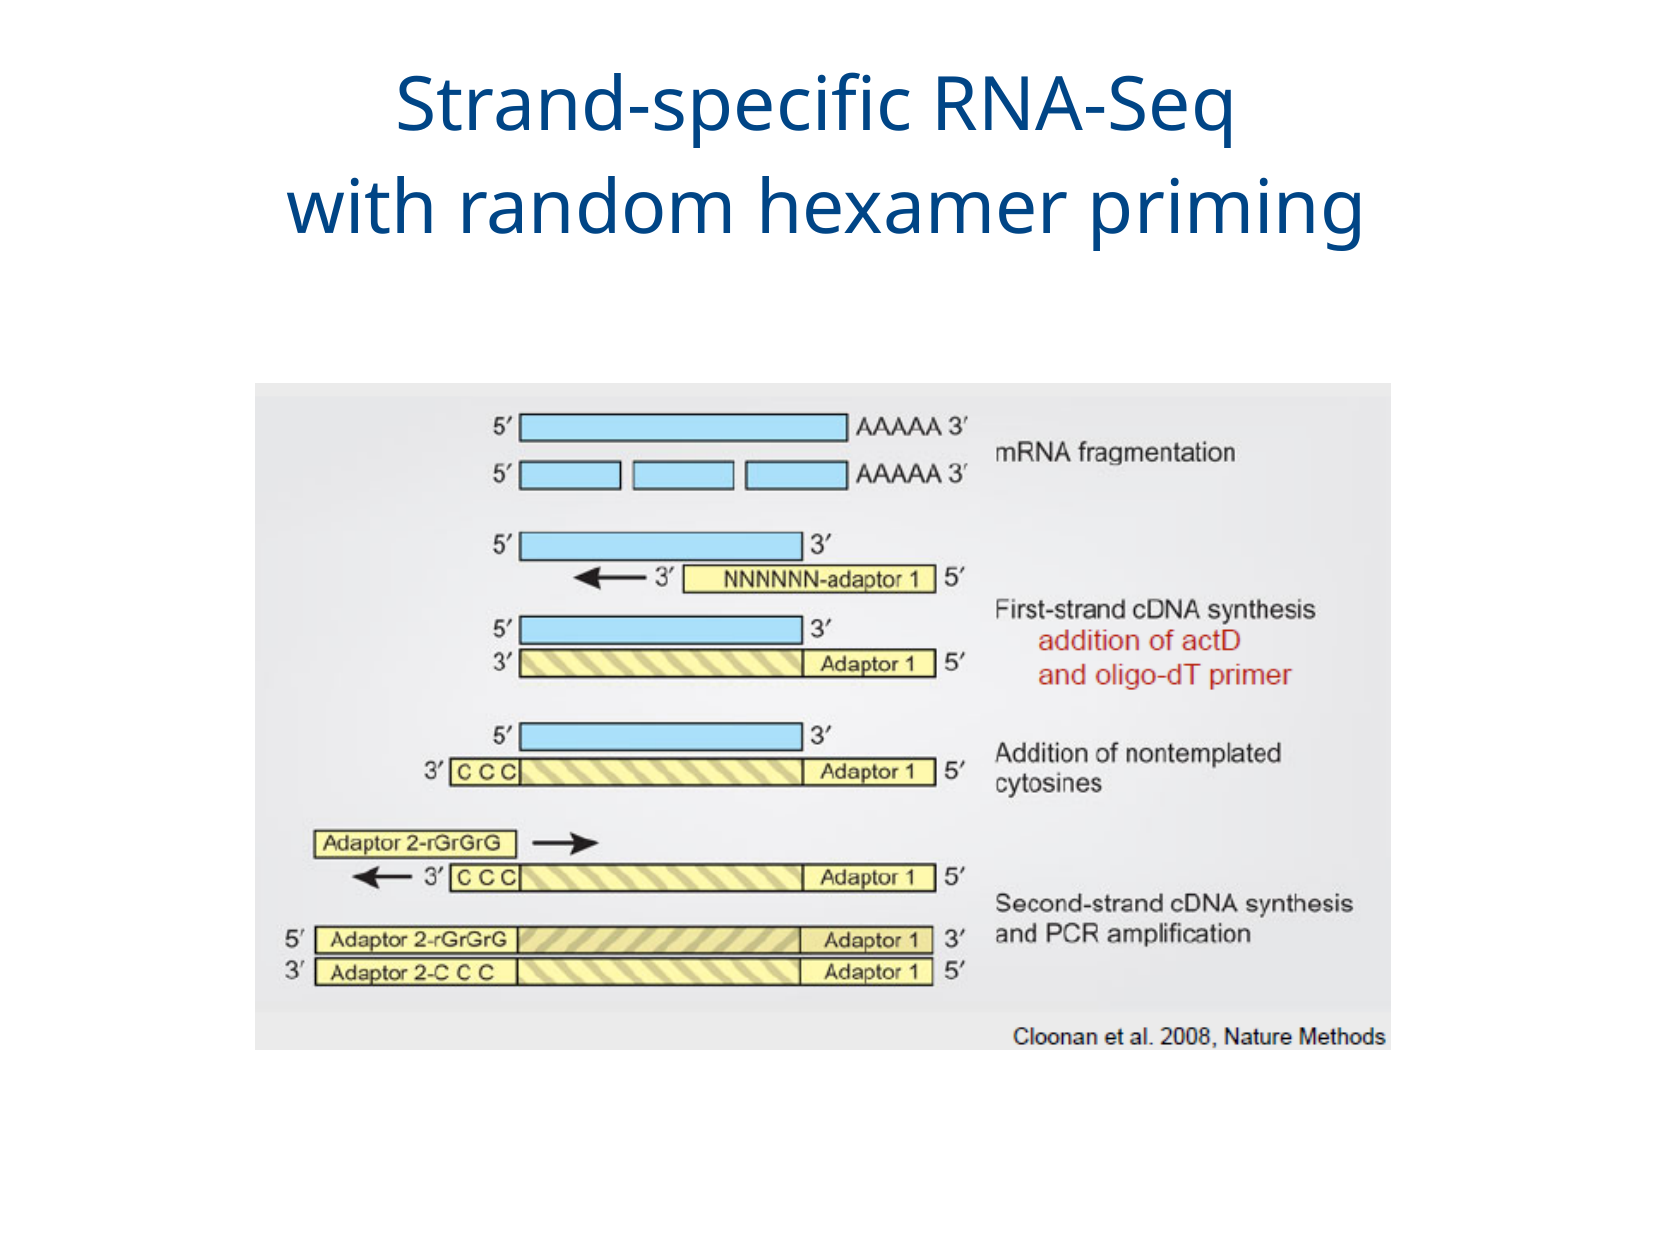

# Strand-specific RNA-Seq with random hexamer priming